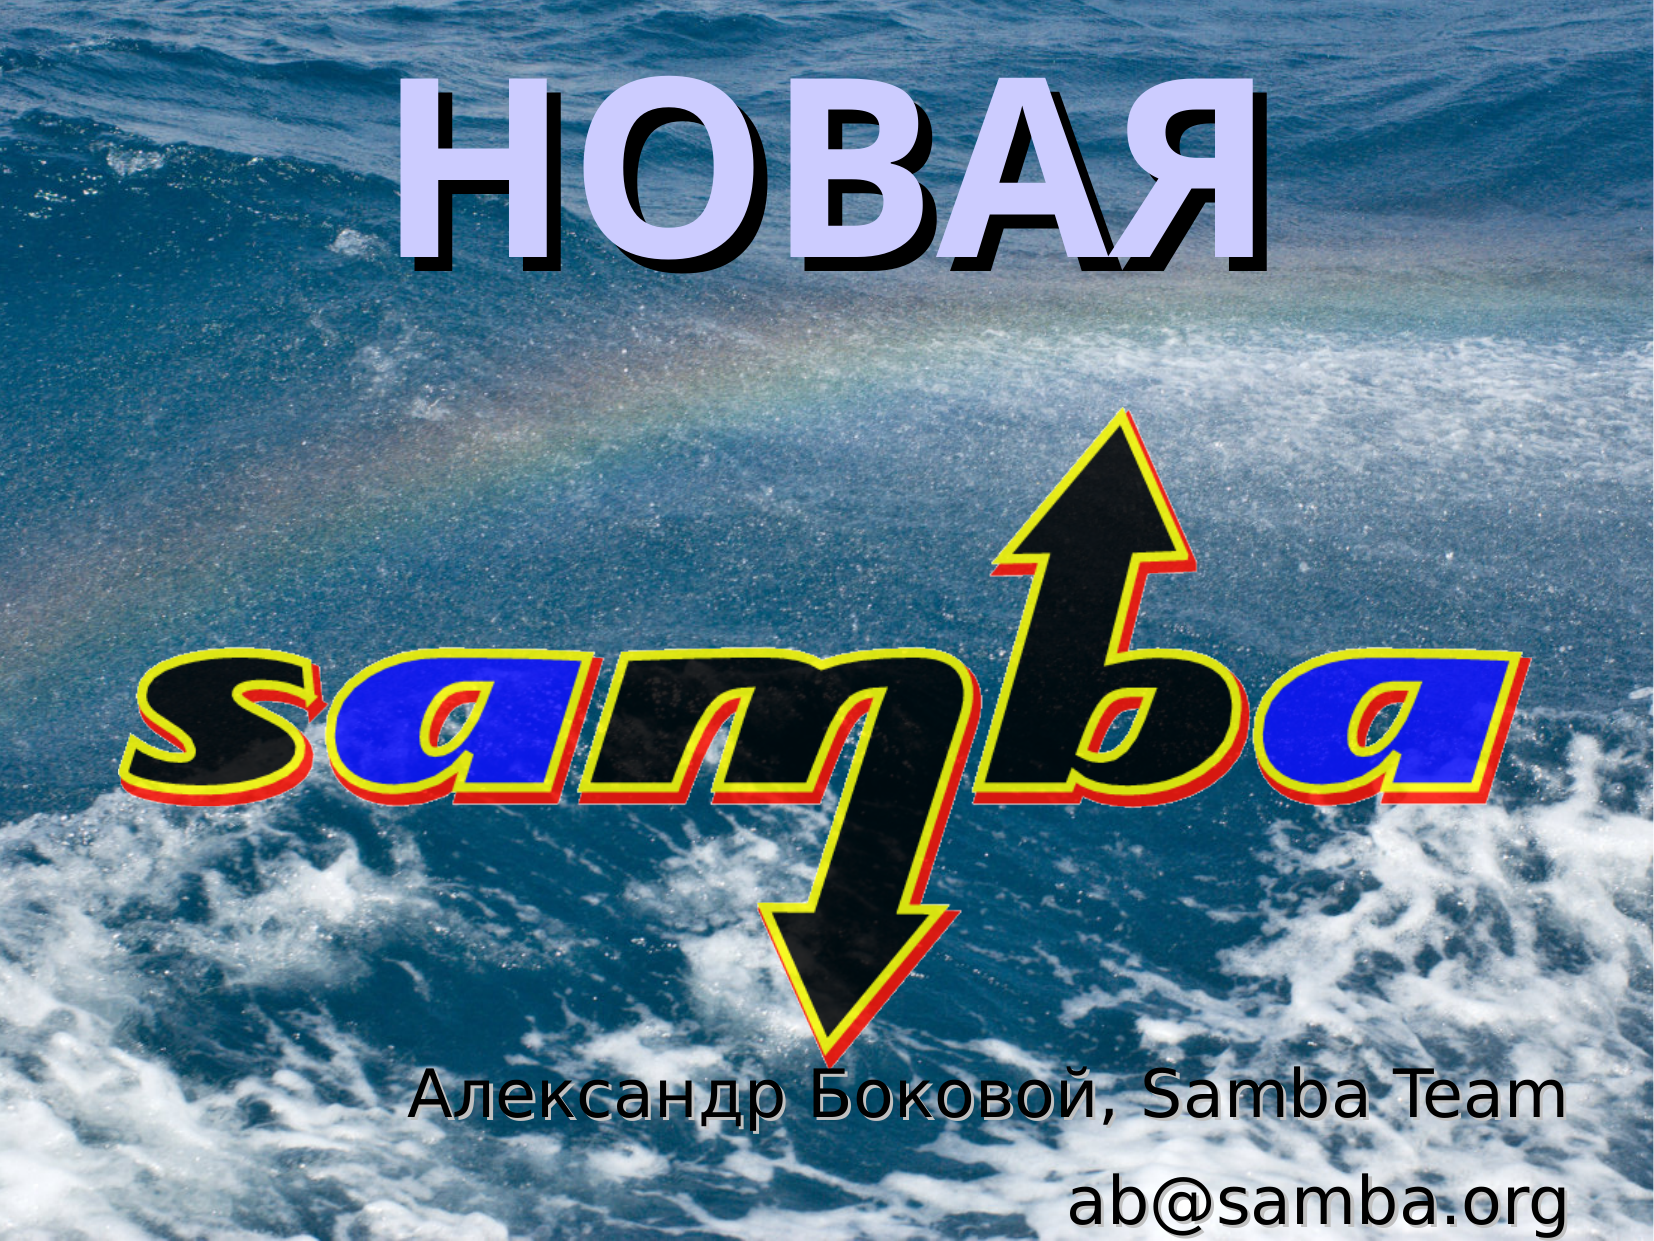

# НОВАЯ
Александр Боковой, Samba Team
ab@samba.org